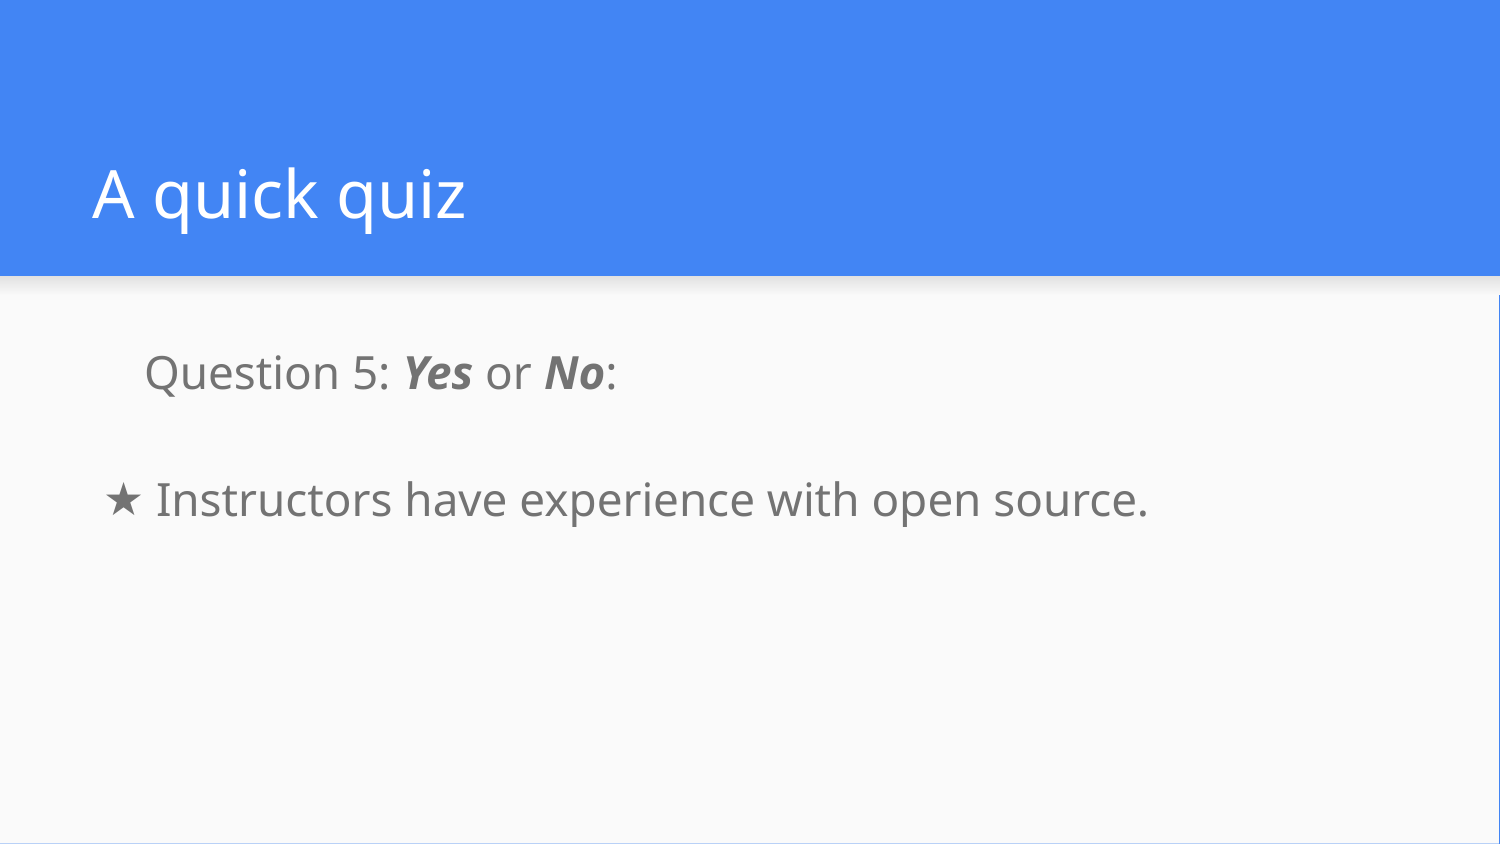

# A quick quiz
Question 5: Yes or No:
 Instructors have experience with open source.